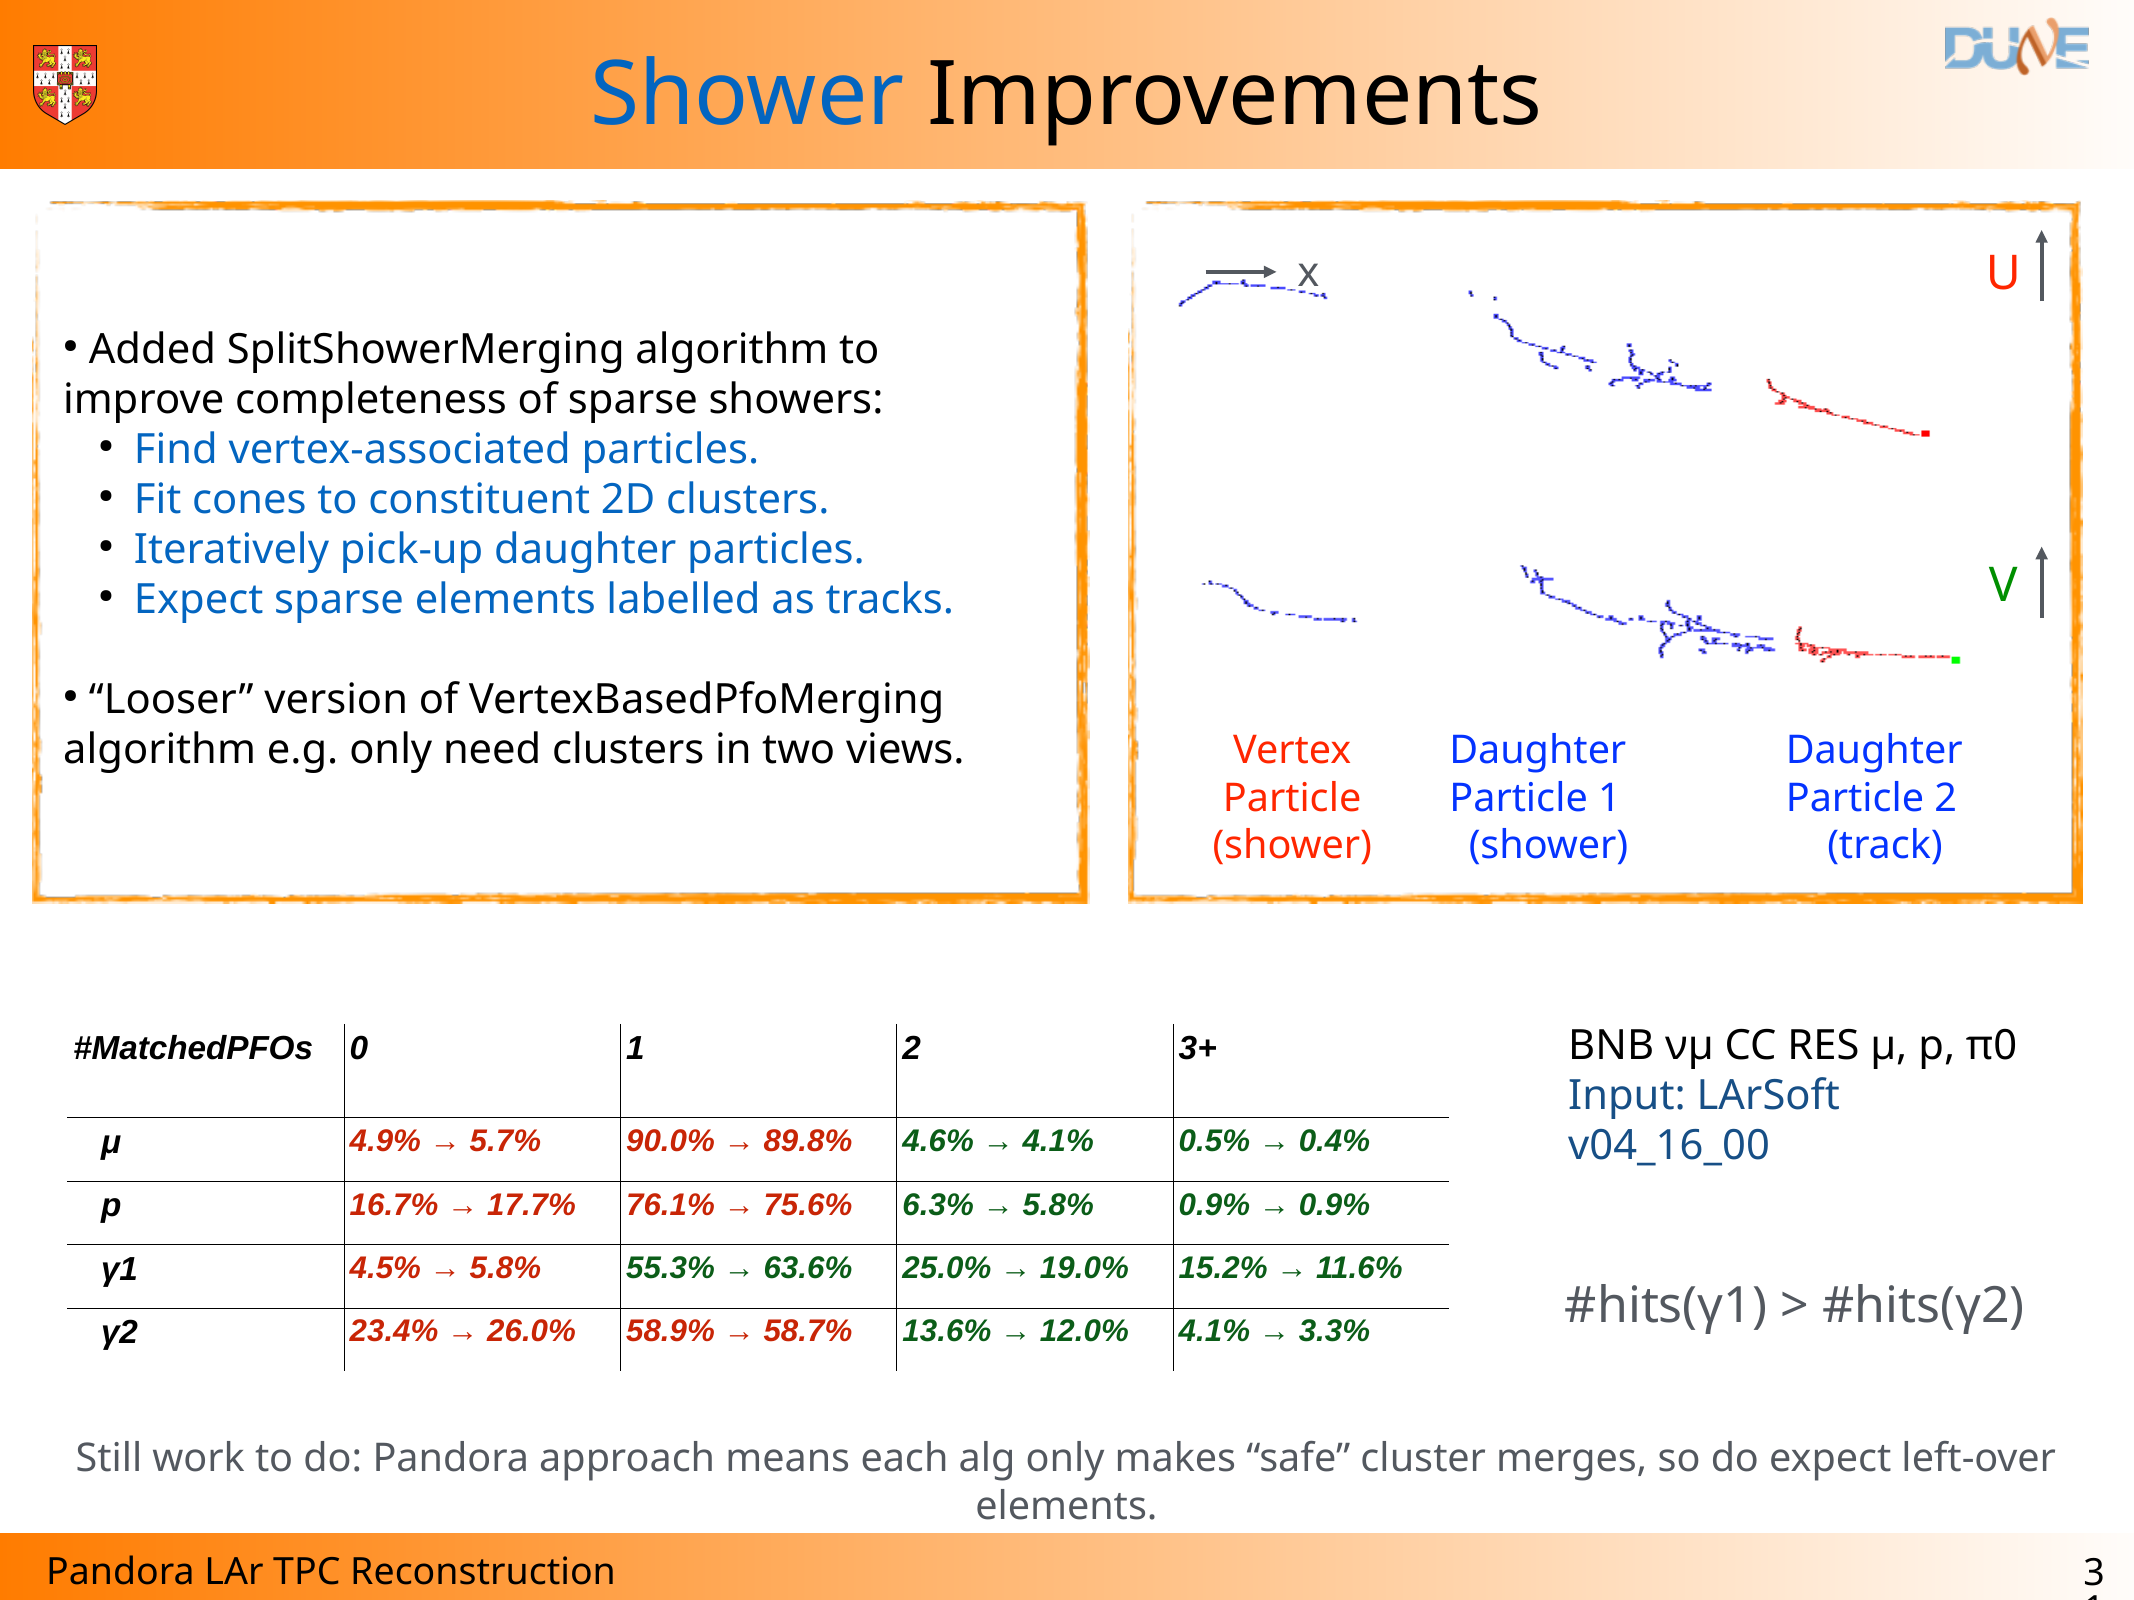

Shower Improvements
 Added SplitShowerMerging algorithm to improve completeness of sparse showers:
Find vertex-associated particles.
Fit cones to constituent 2D clusters.
Iteratively pick-up daughter particles.
Expect sparse elements labelled as tracks.
 “Looser” version of VertexBasedPfoMerging algorithm e.g. only need clusters in two views.
U
x
V
Vertex Particle (shower)
Daughter
Particle 1
(shower)
Daughter
Particle 2
(track)
BNB νμ CC RES μ, p, π0 Input: LArSoft v05_04_00
BNB νμ CC RES μ, p, π0 Input: LArSoft v04_16_00
| #MatchedPFOs | 0 | 1 | 2 | 3+ |
| --- | --- | --- | --- | --- |
| μ | 4.9% → 5.7% | 90.0% → 89.8% | 4.6% → 4.1% | 0.5% → 0.4% |
| p | 16.7% → 17.7% | 76.1% → 75.6% | 6.3% → 5.8% | 0.9% → 0.9% |
| γ1 | 4.5% → 5.8% | 55.3% → 63.6% | 25.0% → 19.0% | 15.2% → 11.6% |
| γ2 | 23.4% → 26.0% | 58.9% → 58.7% | 13.6% → 12.0% | 4.1% → 3.3% |
#hits(γ1) > #hits(γ2)
Particles
Still work to do: Pandora approach means each alg only makes “safe” cluster merges, so do expect left-over elements.